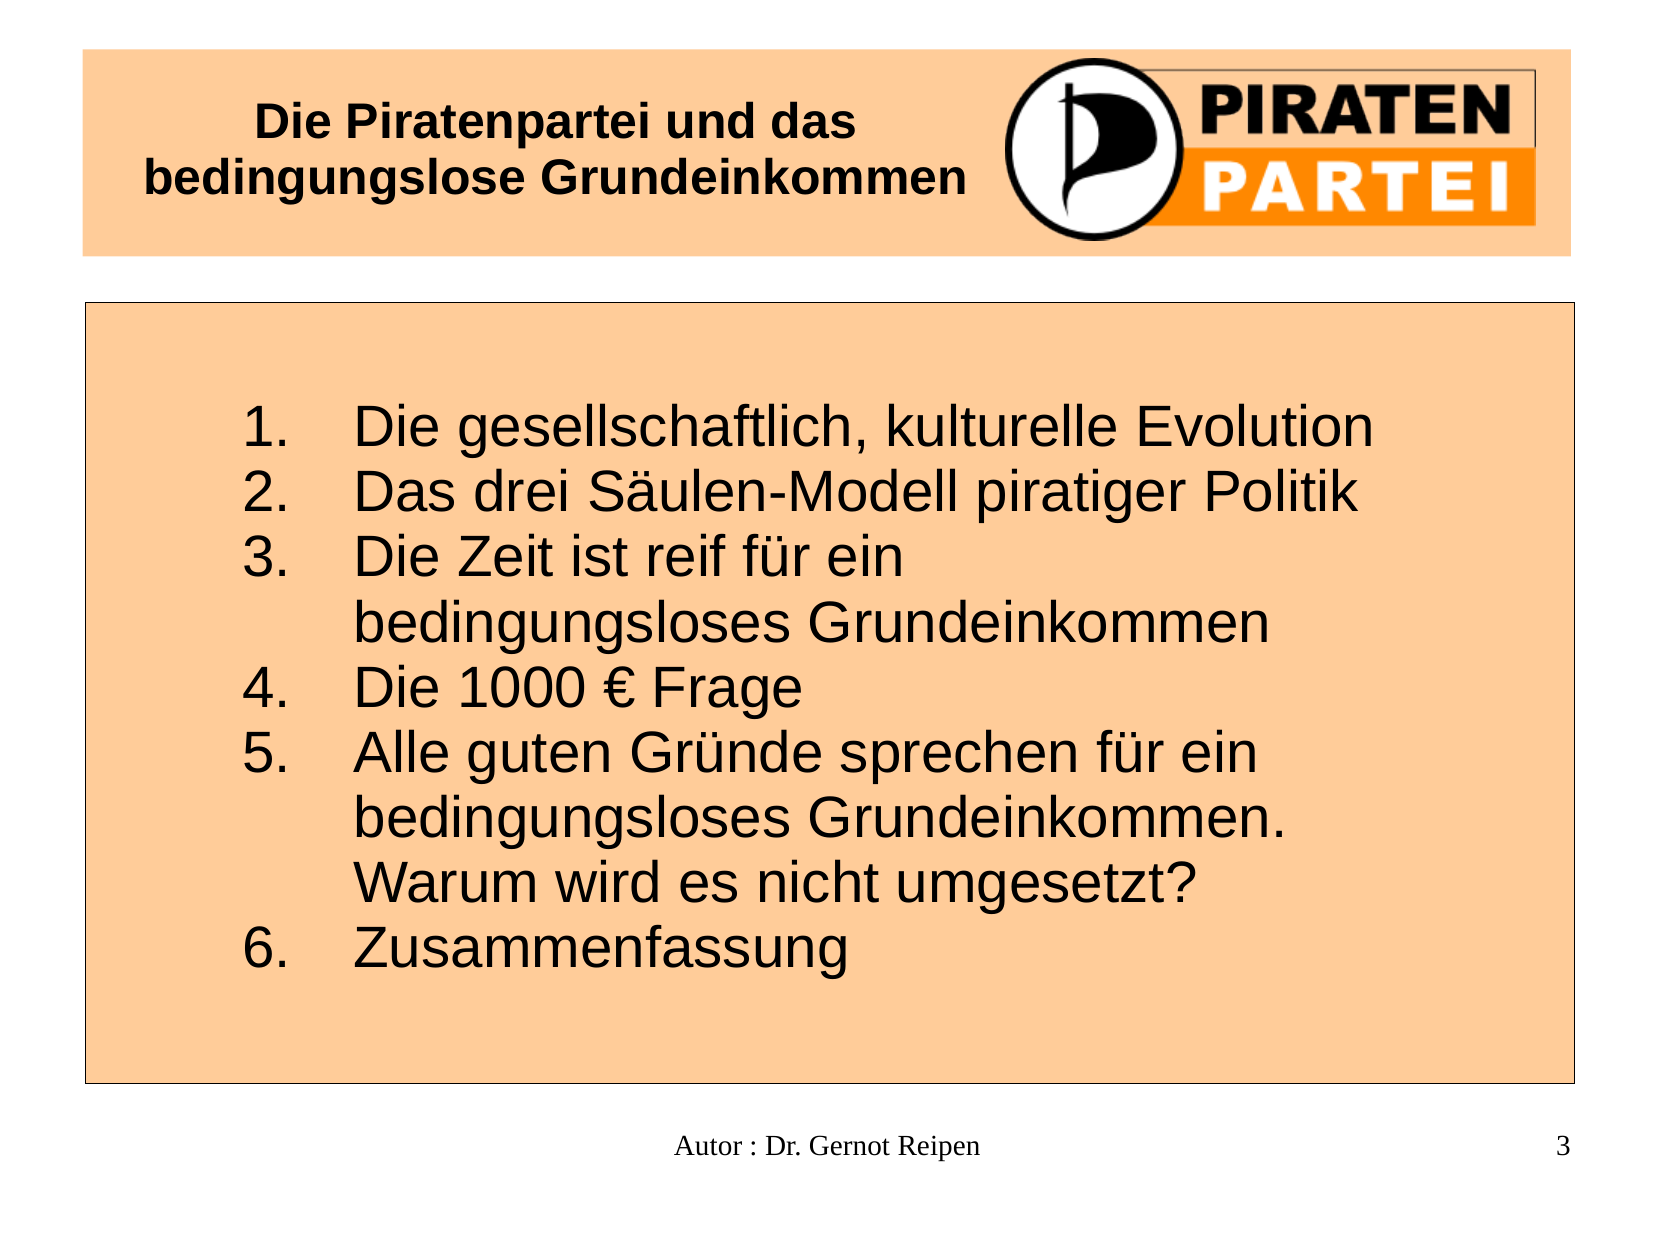

#
Die Piratenpartei und das
bedingungslose Grundeinkommen
1. 	Die gesellschaftlich, kulturelle Evolution
2. 	Das drei Säulen-Modell piratiger Politik
3. 	Die Zeit ist reif für ein
	bedingungsloses Grundeinkommen
4.	Die 1000 € Frage
5.	Alle guten Gründe sprechen für ein
	bedingungsloses Grundeinkommen.
	Warum wird es nicht umgesetzt?
6.	Zusammenfassung
Autor : Dr. Gernot Reipen
3